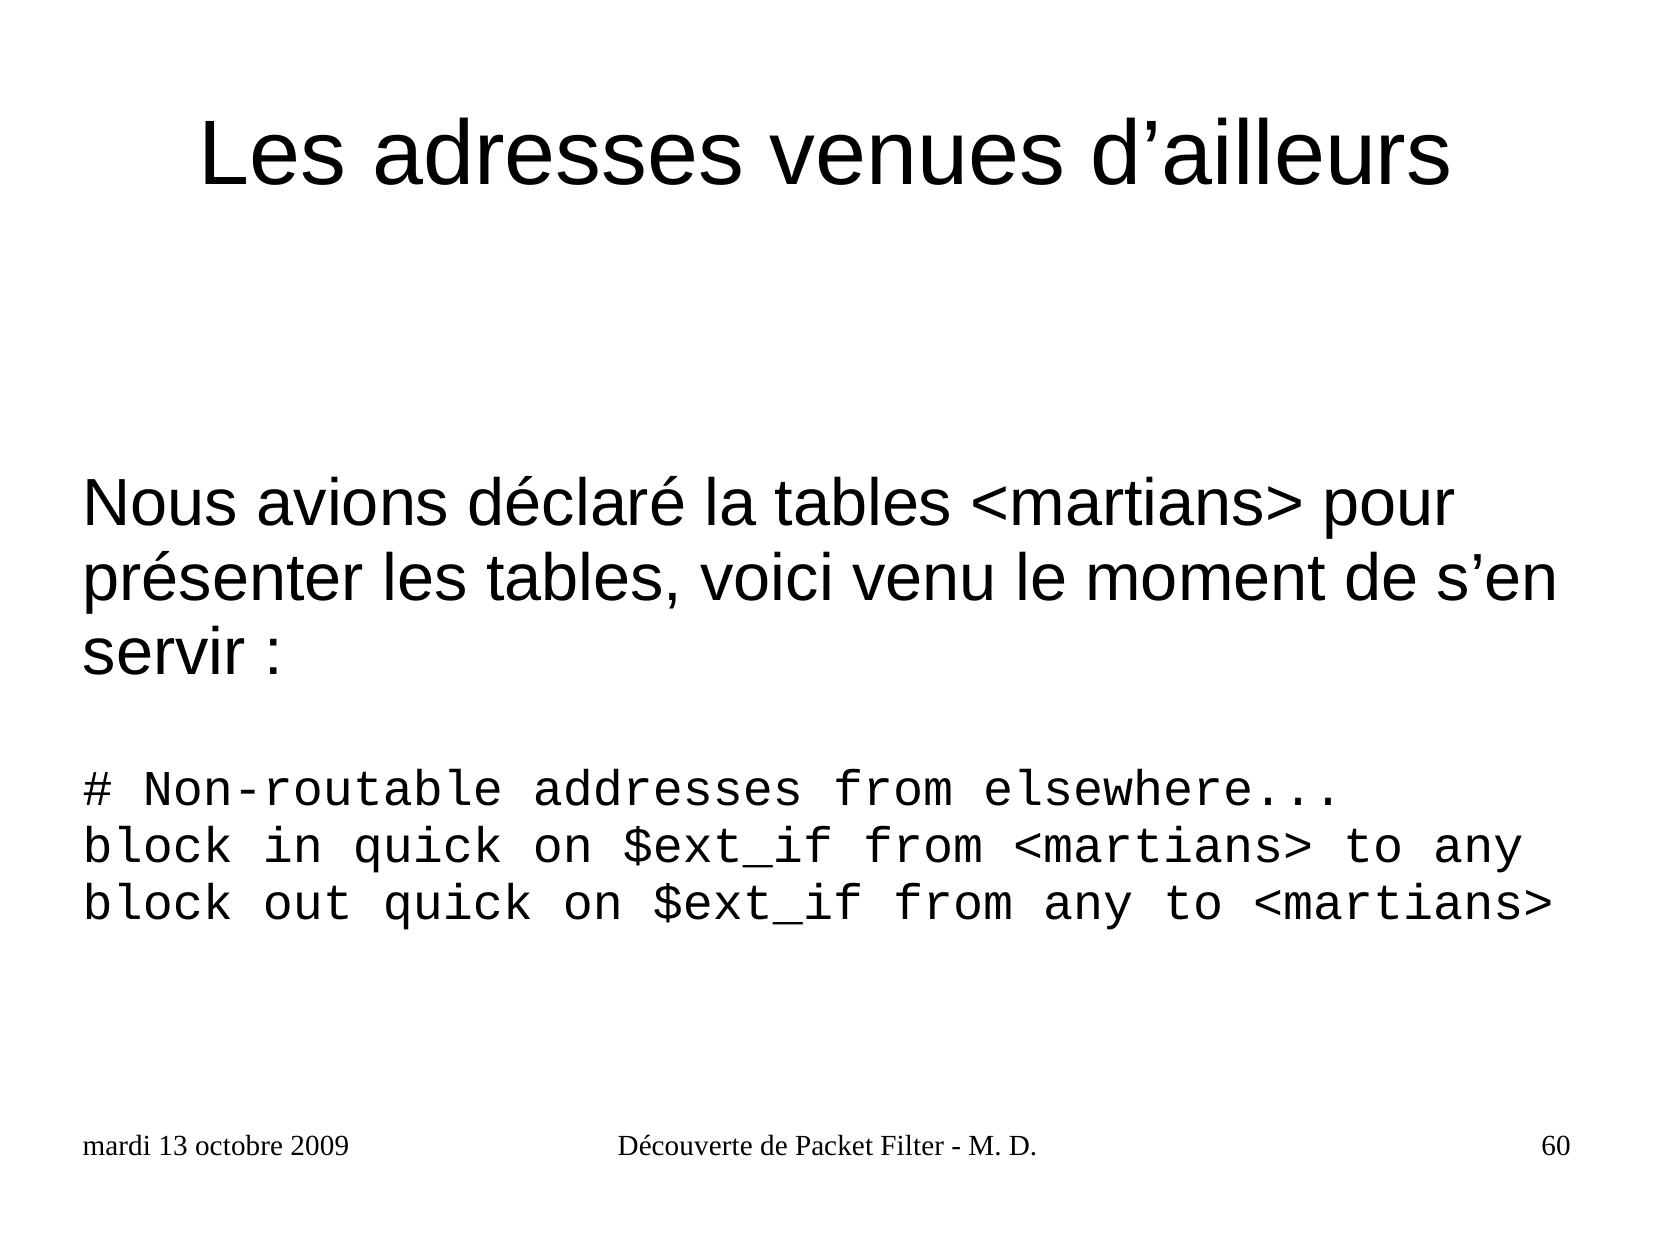

# Les adresses venues d’ailleurs
Nous avions déclaré la tables <martians> pour présenter les tables, voici venu le moment de s’en servir :
# Non-routable addresses from elsewhere...
block in quick on $ext_if from <martians> to any
block out quick on $ext_if from any to <martians>
mardi 13 octobre 2009
Découverte de Packet Filter - M. D.
60